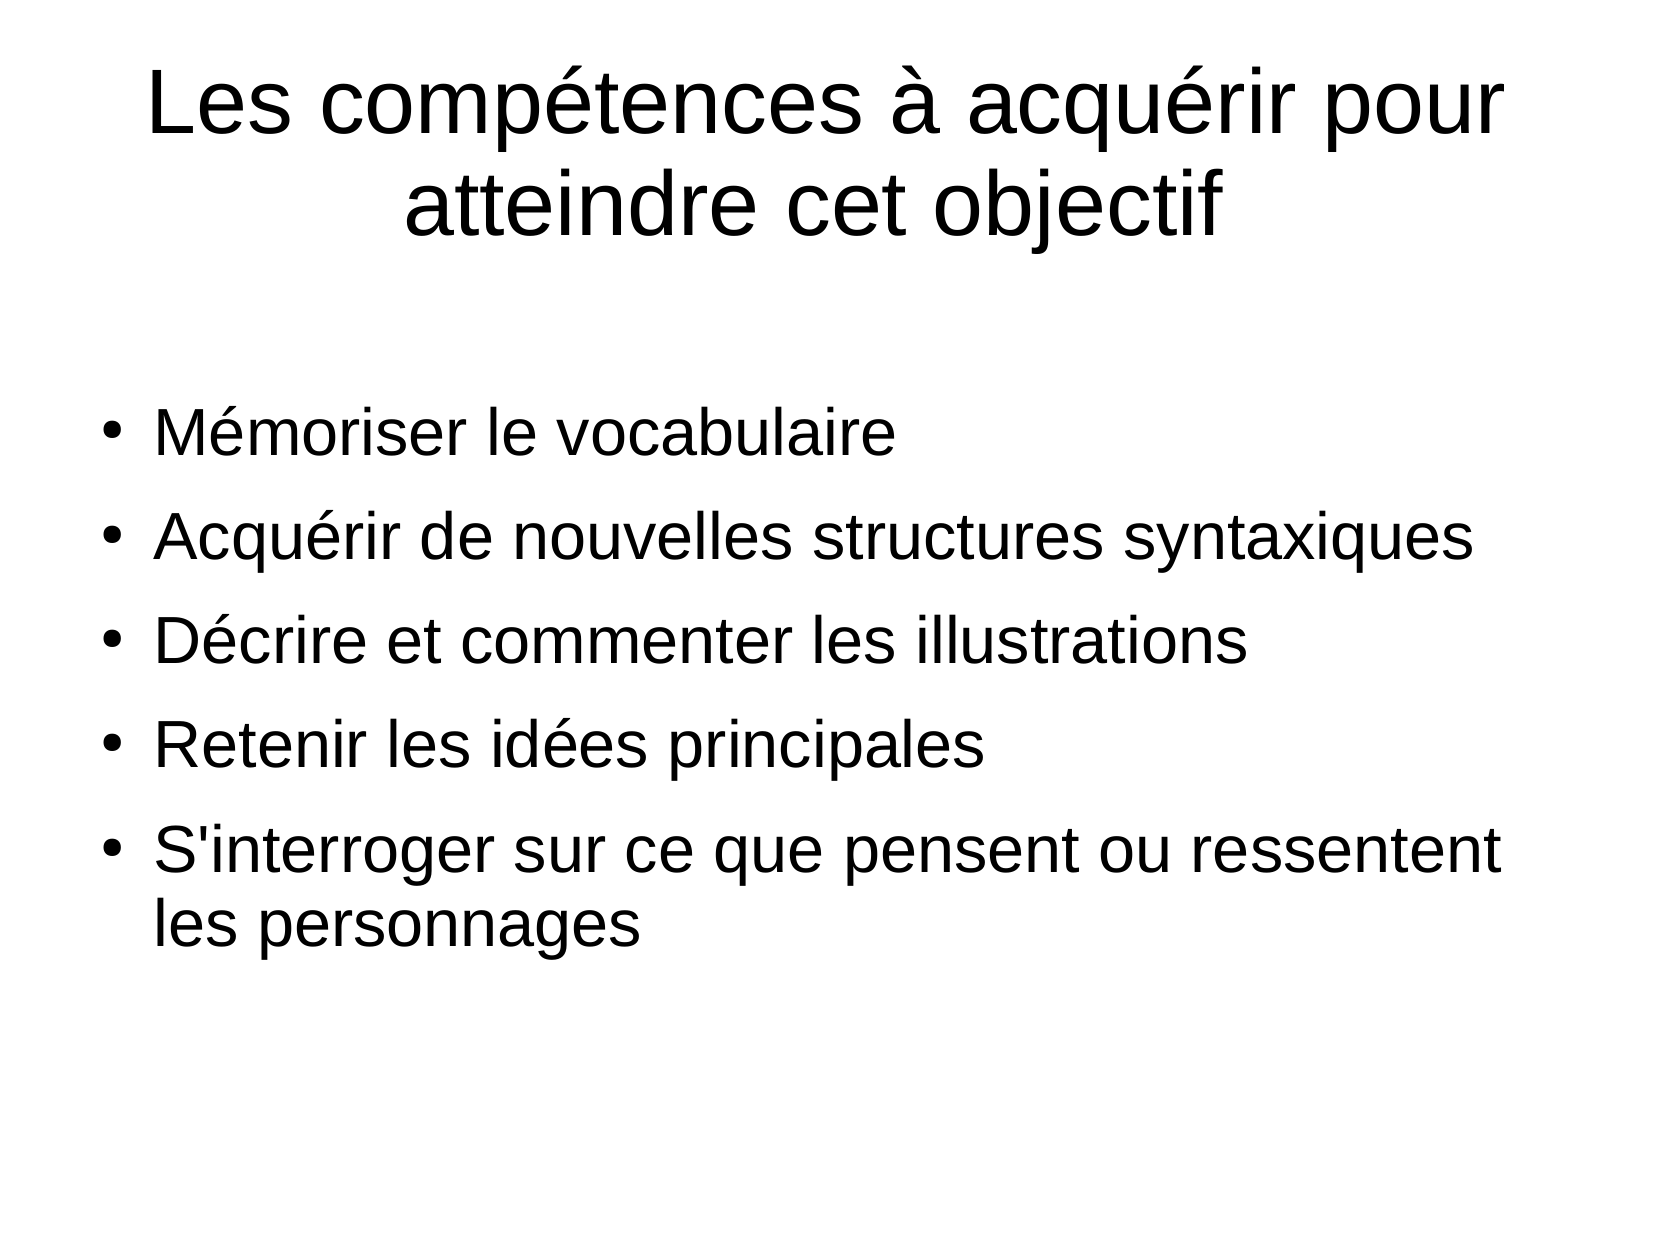

# Les compétences à acquérir pour atteindre cet objectif
Mémoriser le vocabulaire
Acquérir de nouvelles structures syntaxiques
Décrire et commenter les illustrations
Retenir les idées principales
S'interroger sur ce que pensent ou ressentent les personnages